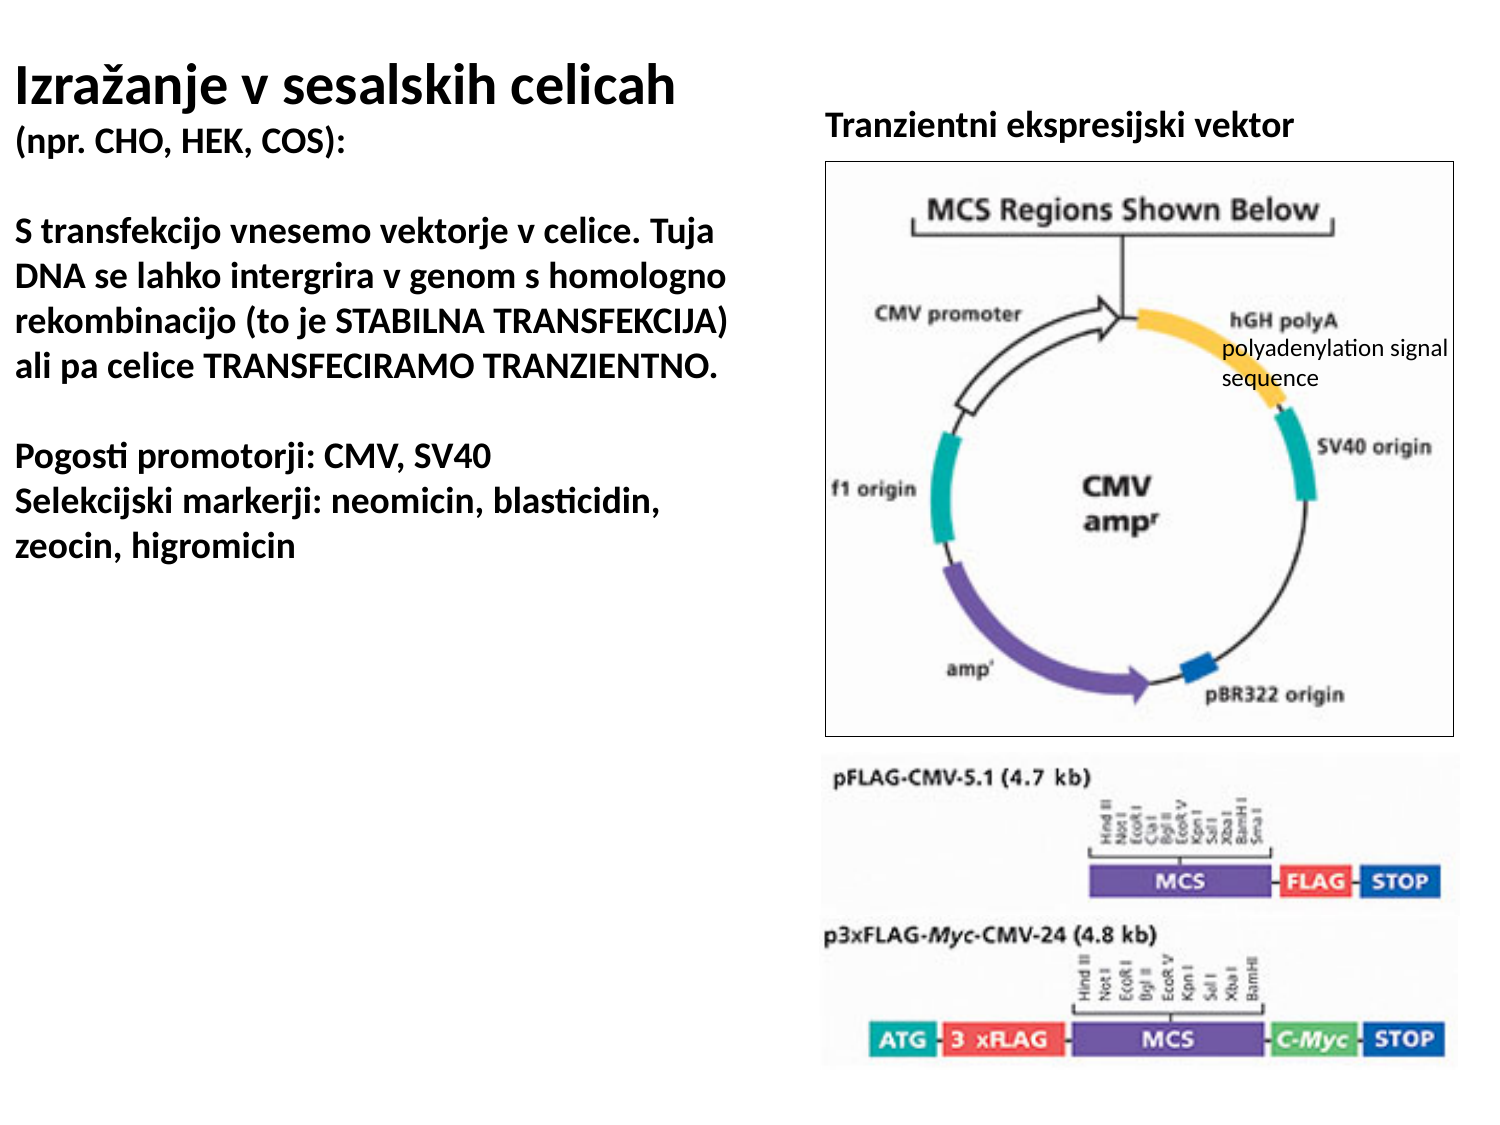

Izražanje v sesalskih celicah
(npr. CHO, HEK, COS):
S transfekcijo vnesemo vektorje v celice. Tuja DNA se lahko intergrira v genom s homologno rekombinacijo (to je STABILNA TRANSFEKCIJA) ali pa celice TRANSFECIRAMO TRANZIENTNO.
Pogosti promotorji: CMV, SV40
Selekcijski markerji: neomicin, blasticidin, zeocin, higromicin
Tranzientni ekspresijski vektor
polyadenylation signal
sequence